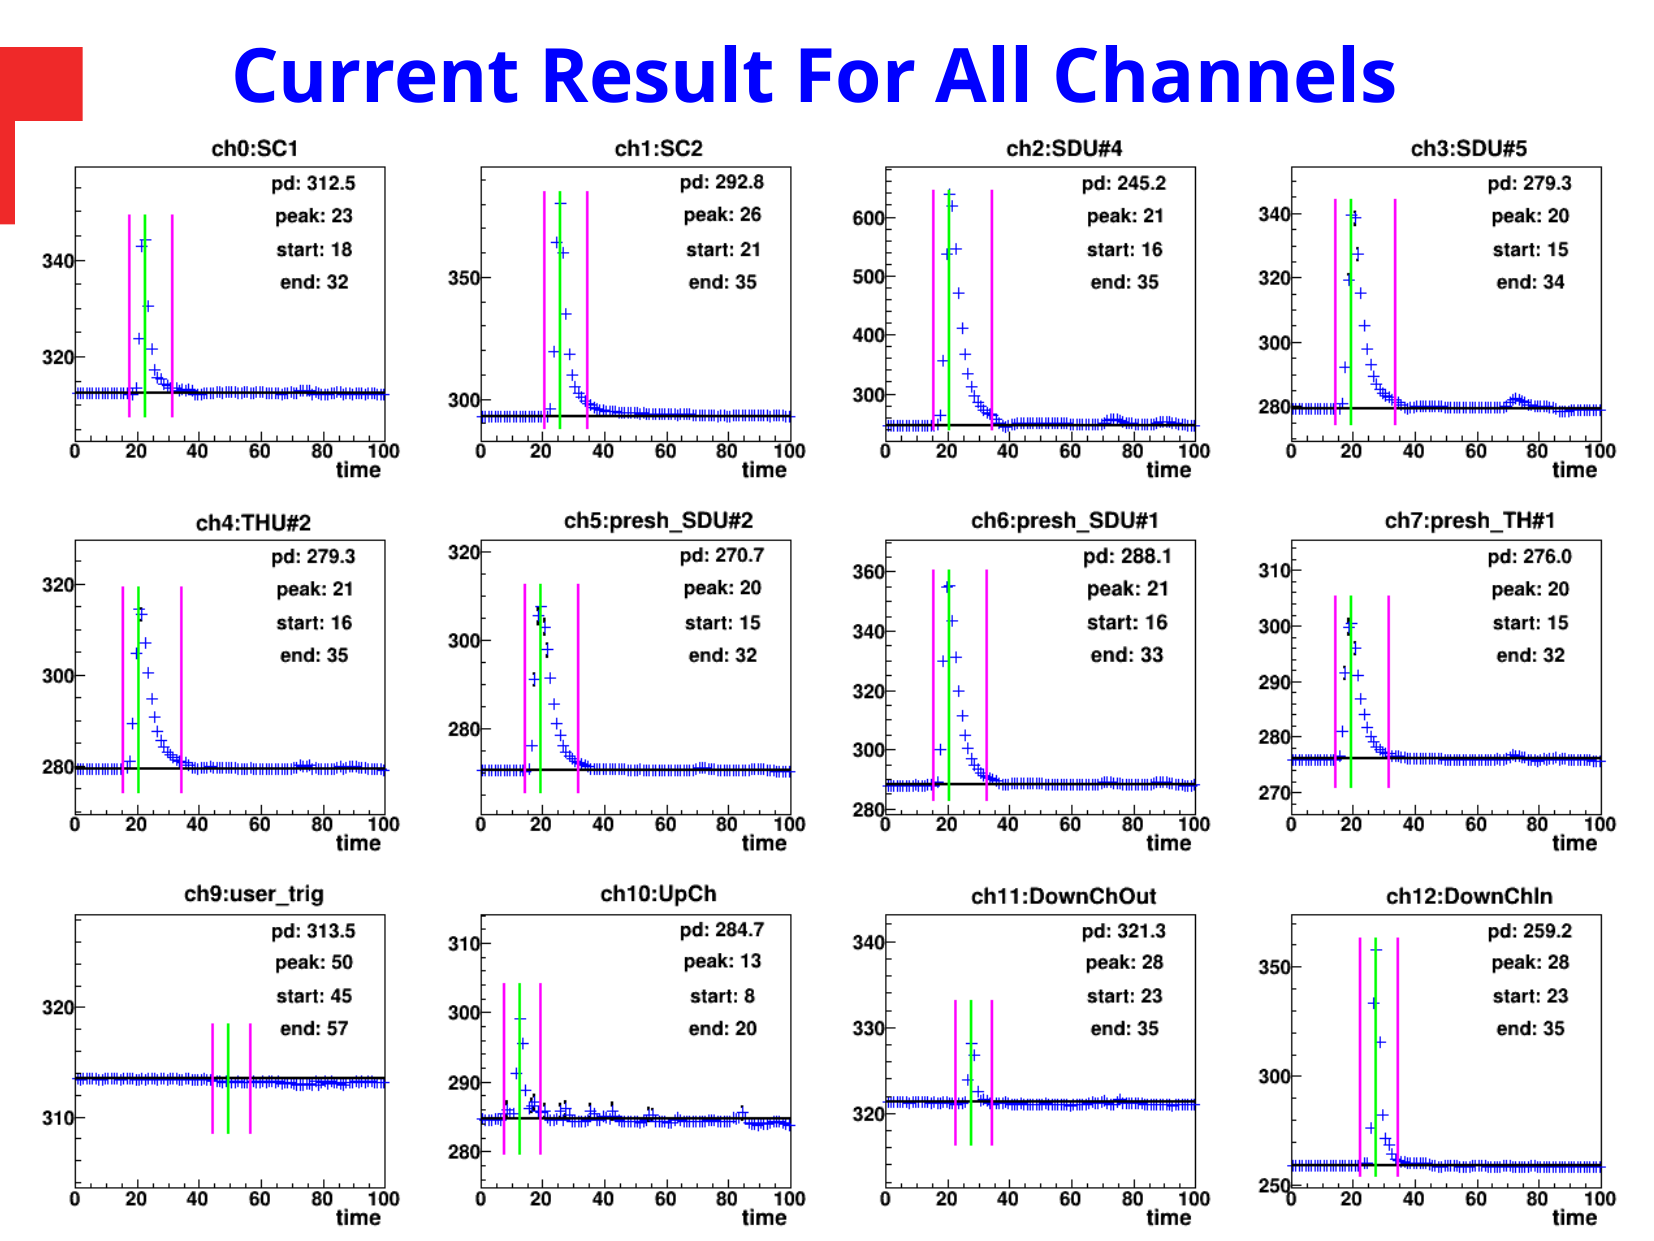

# Current Result For All Channels
18